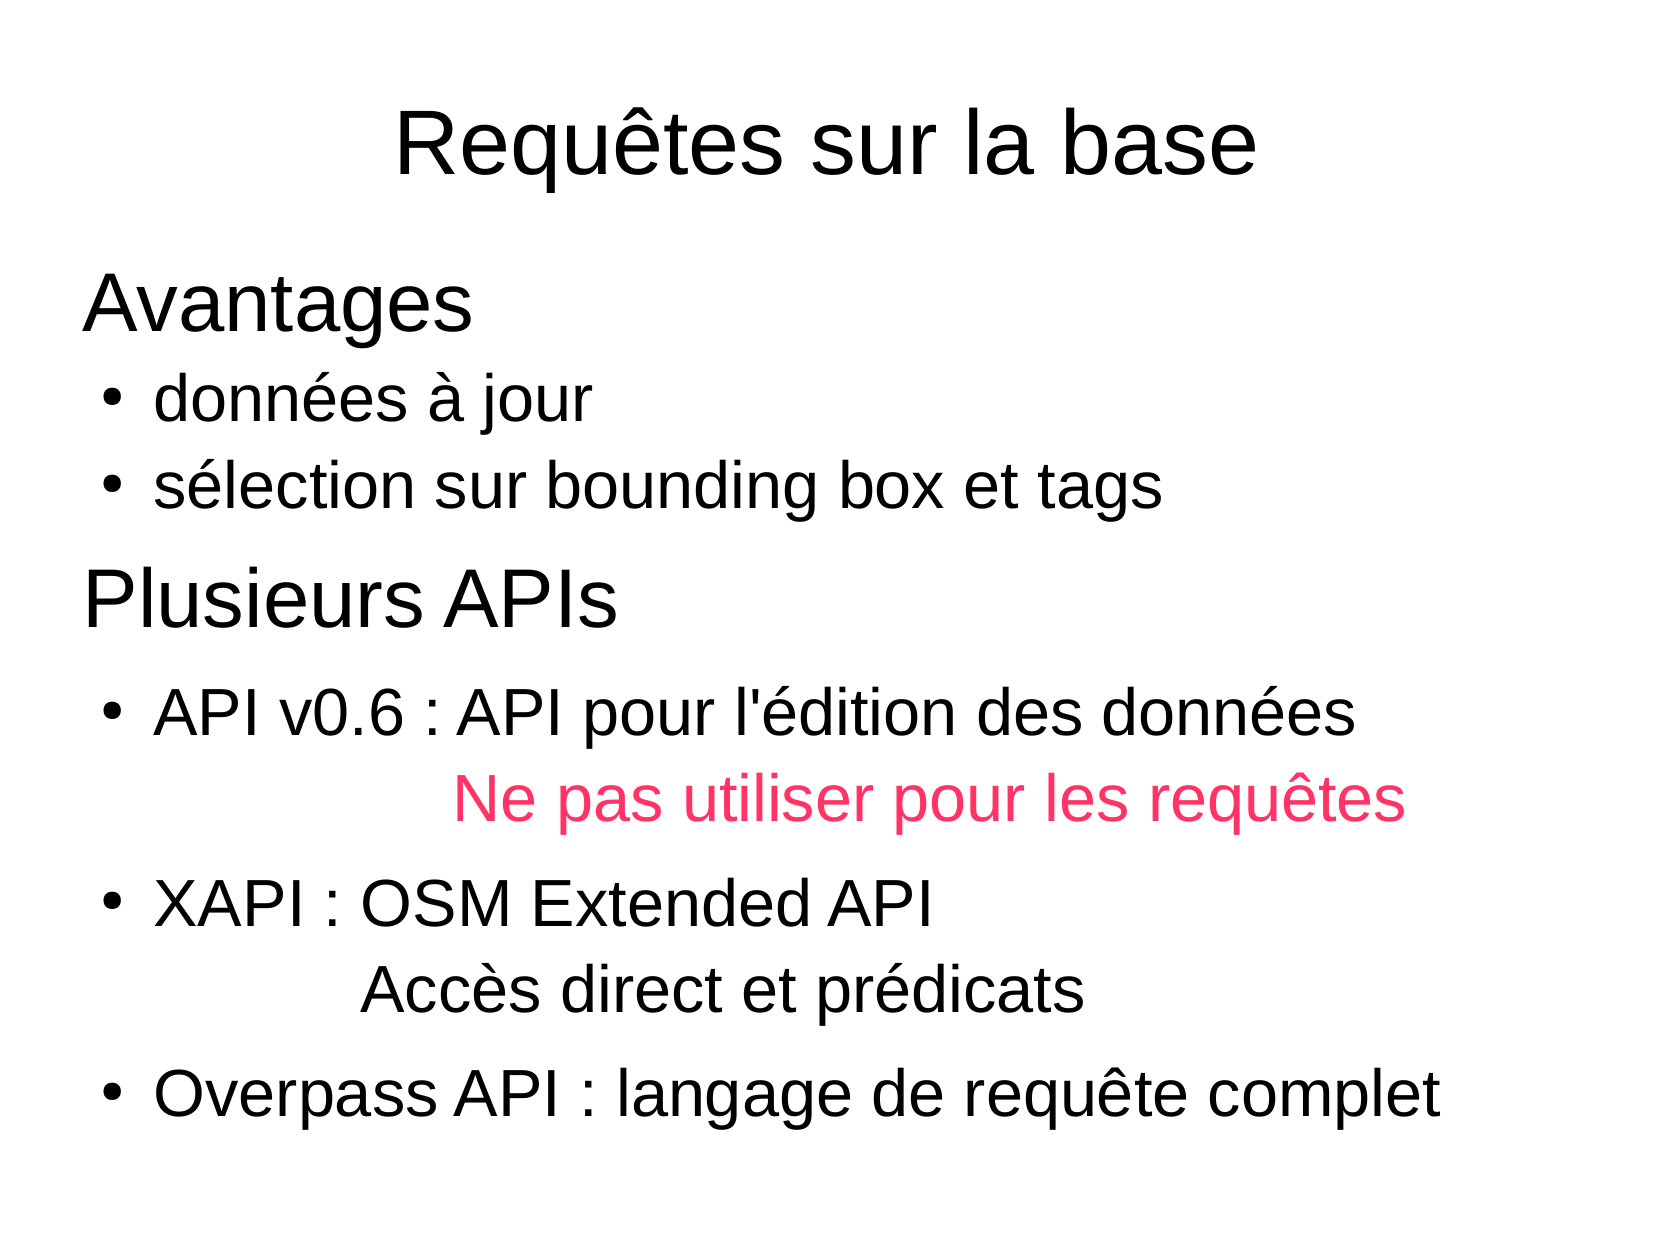

# Requêtes sur la base
Avantages
données à jour
sélection sur bounding box et tags
Plusieurs APIs
API v0.6 : API pour l'édition des données
 Ne pas utiliser pour les requêtes
XAPI : OSM Extended API
 Accès direct et prédicats
Overpass API : langage de requête complet